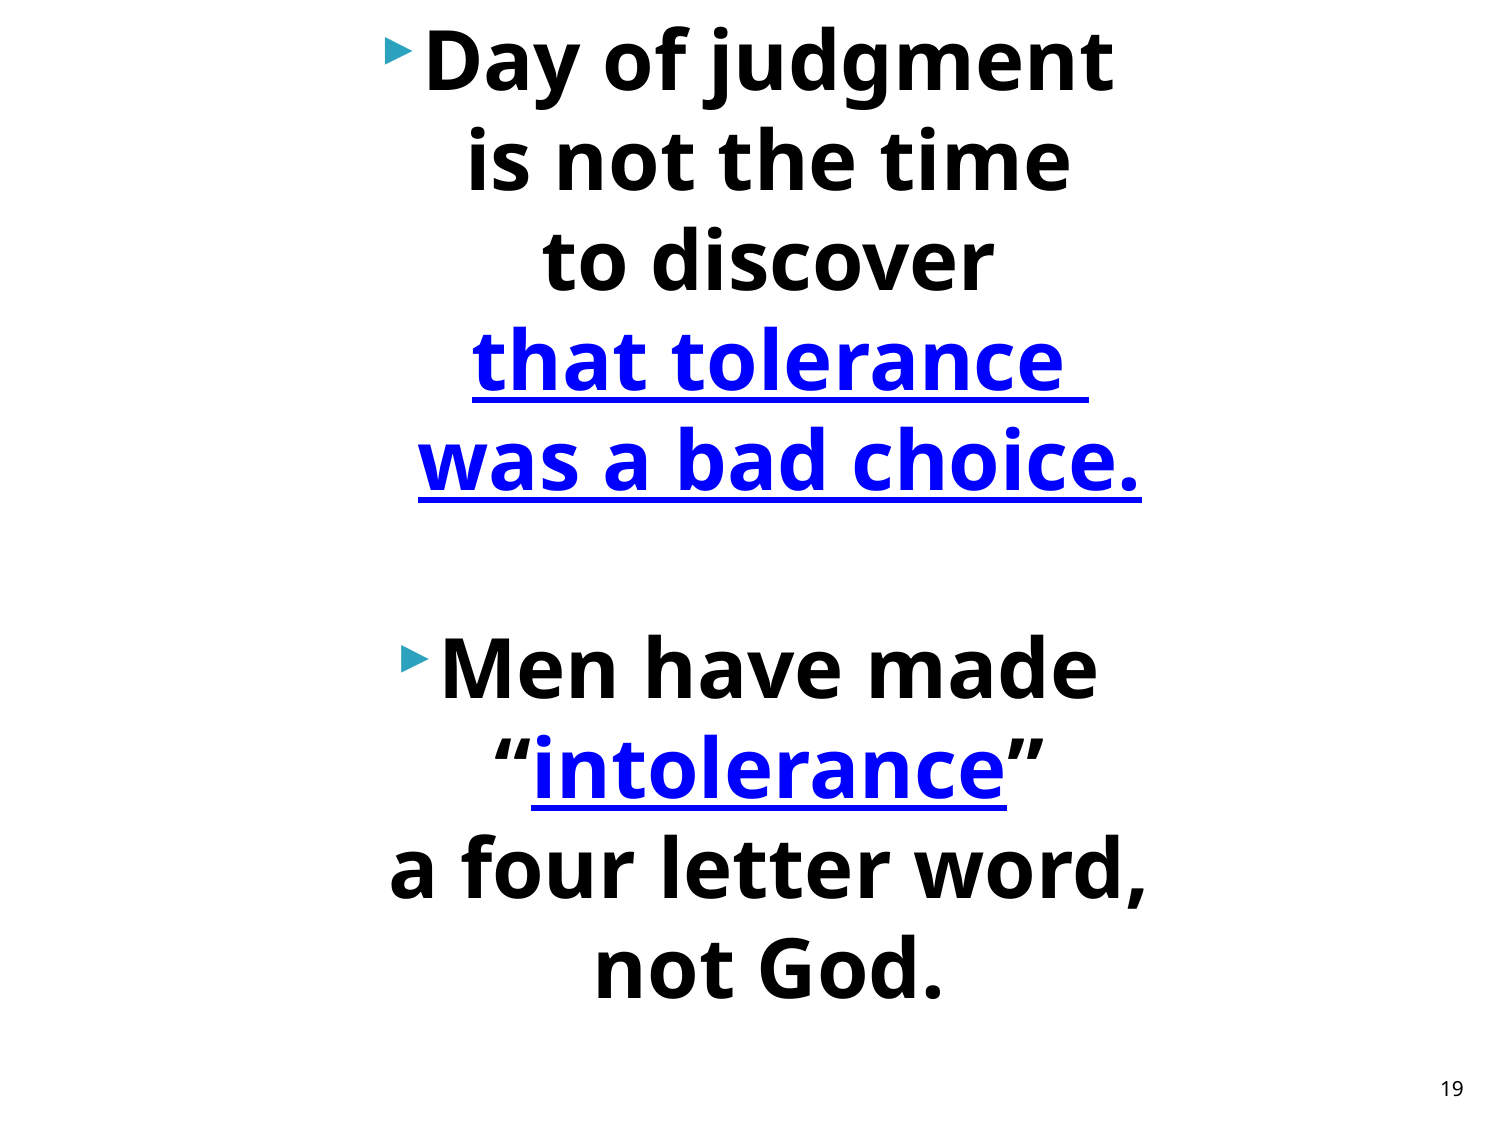

# Day of judgment is not the time to discover that tolerance was a bad choice.
Men have made
“intolerance”
a four letter word,
not God.